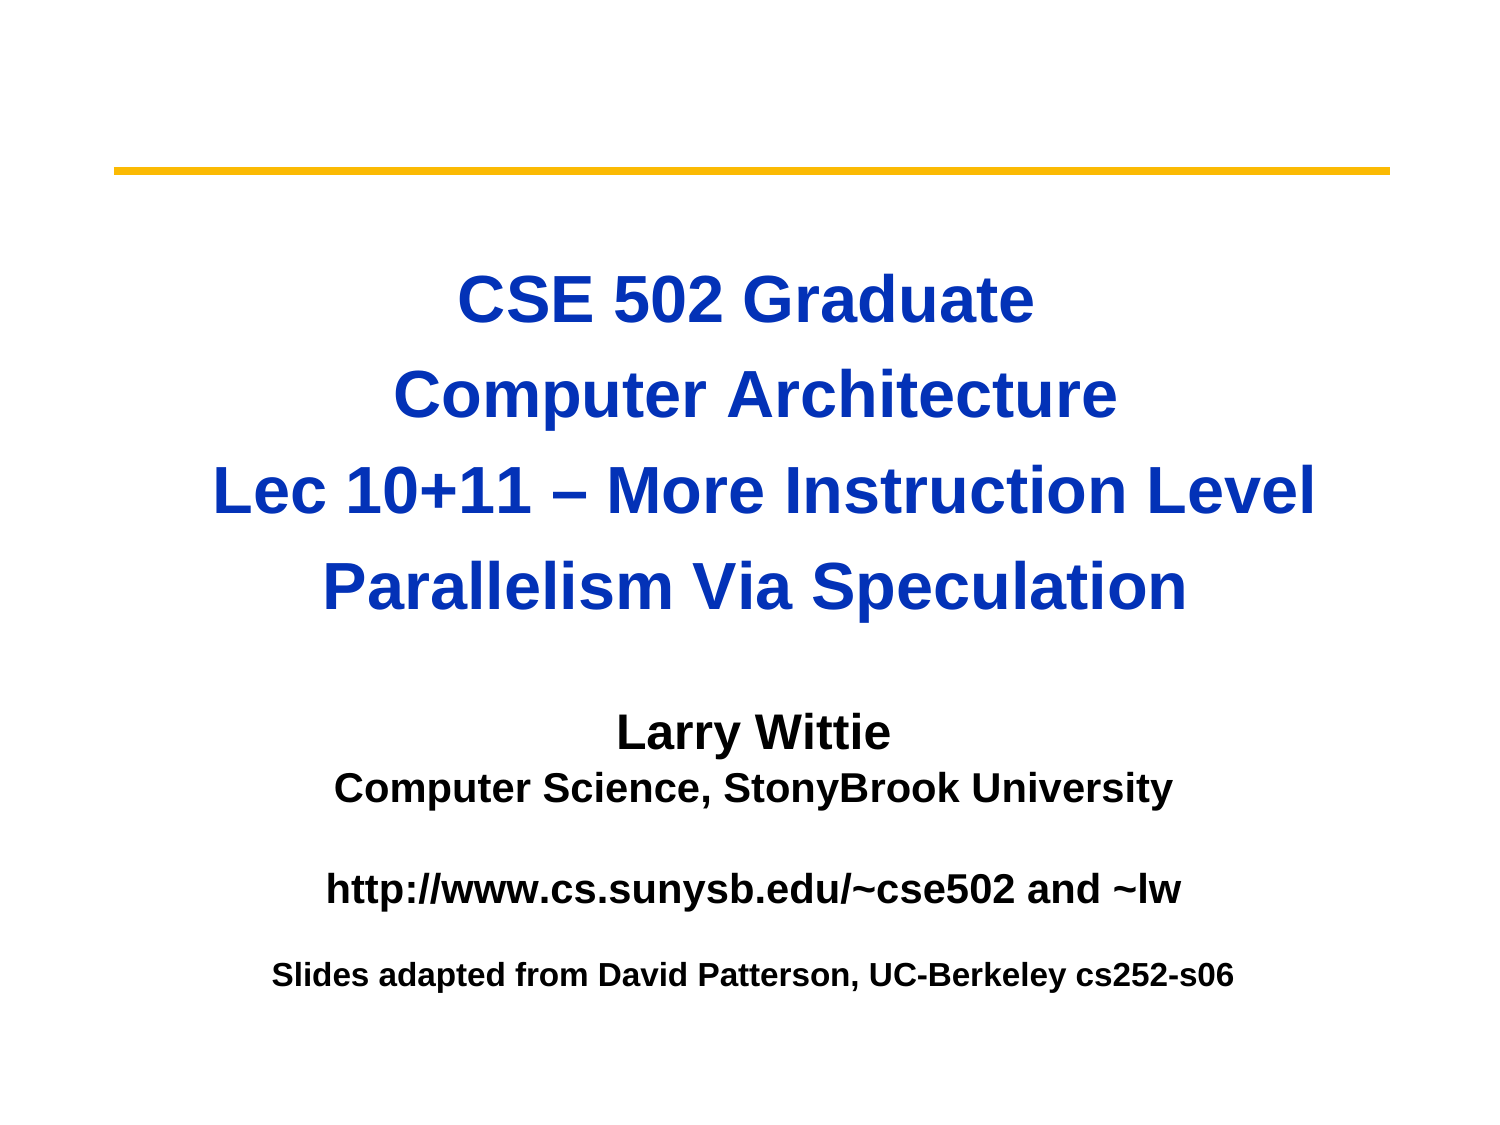

# CSE 502 Graduate Computer Architecture Lec 10+11 – More Instruction Level Parallelism Via Speculation
Larry Wittie
Computer Science, StonyBrook University
http://www.cs.sunysb.edu/~cse502 and ~lw
Slides adapted from David Patterson, UC-Berkeley cs252-s06